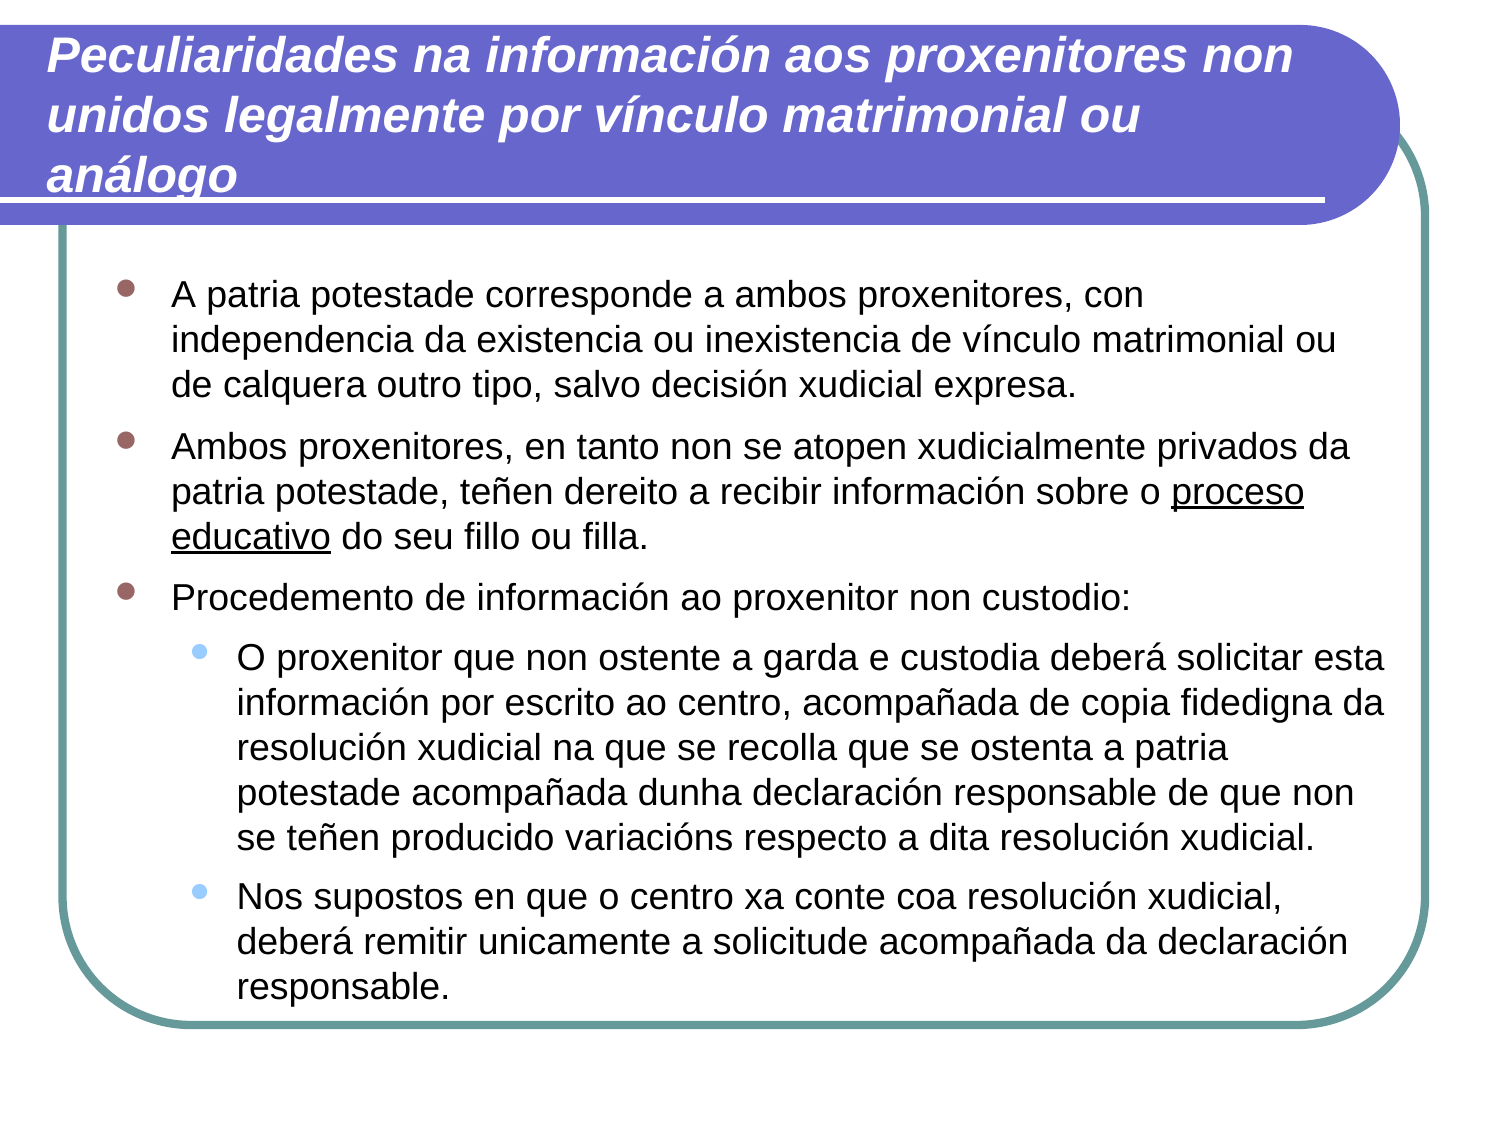

# Peculiaridades na información aos proxenitores non unidos legalmente por vínculo matrimonial ou análogo
A patria potestade corresponde a ambos proxenitores, con independencia da existencia ou inexistencia de vínculo matrimonial ou de calquera outro tipo, salvo decisión xudicial expresa.
Ambos proxenitores, en tanto non se atopen xudicialmente privados da patria potestade, teñen dereito a recibir información sobre o proceso educativo do seu fillo ou filla.
Procedemento de información ao proxenitor non custodio:
O proxenitor que non ostente a garda e custodia deberá solicitar esta información por escrito ao centro, acompañada de copia fidedigna da resolución xudicial na que se recolla que se ostenta a patria potestade acompañada dunha declaración responsable de que non se teñen producido variacións respecto a dita resolución xudicial.
Nos supostos en que o centro xa conte coa resolución xudicial, deberá remitir unicamente a solicitude acompañada da declaración responsable.